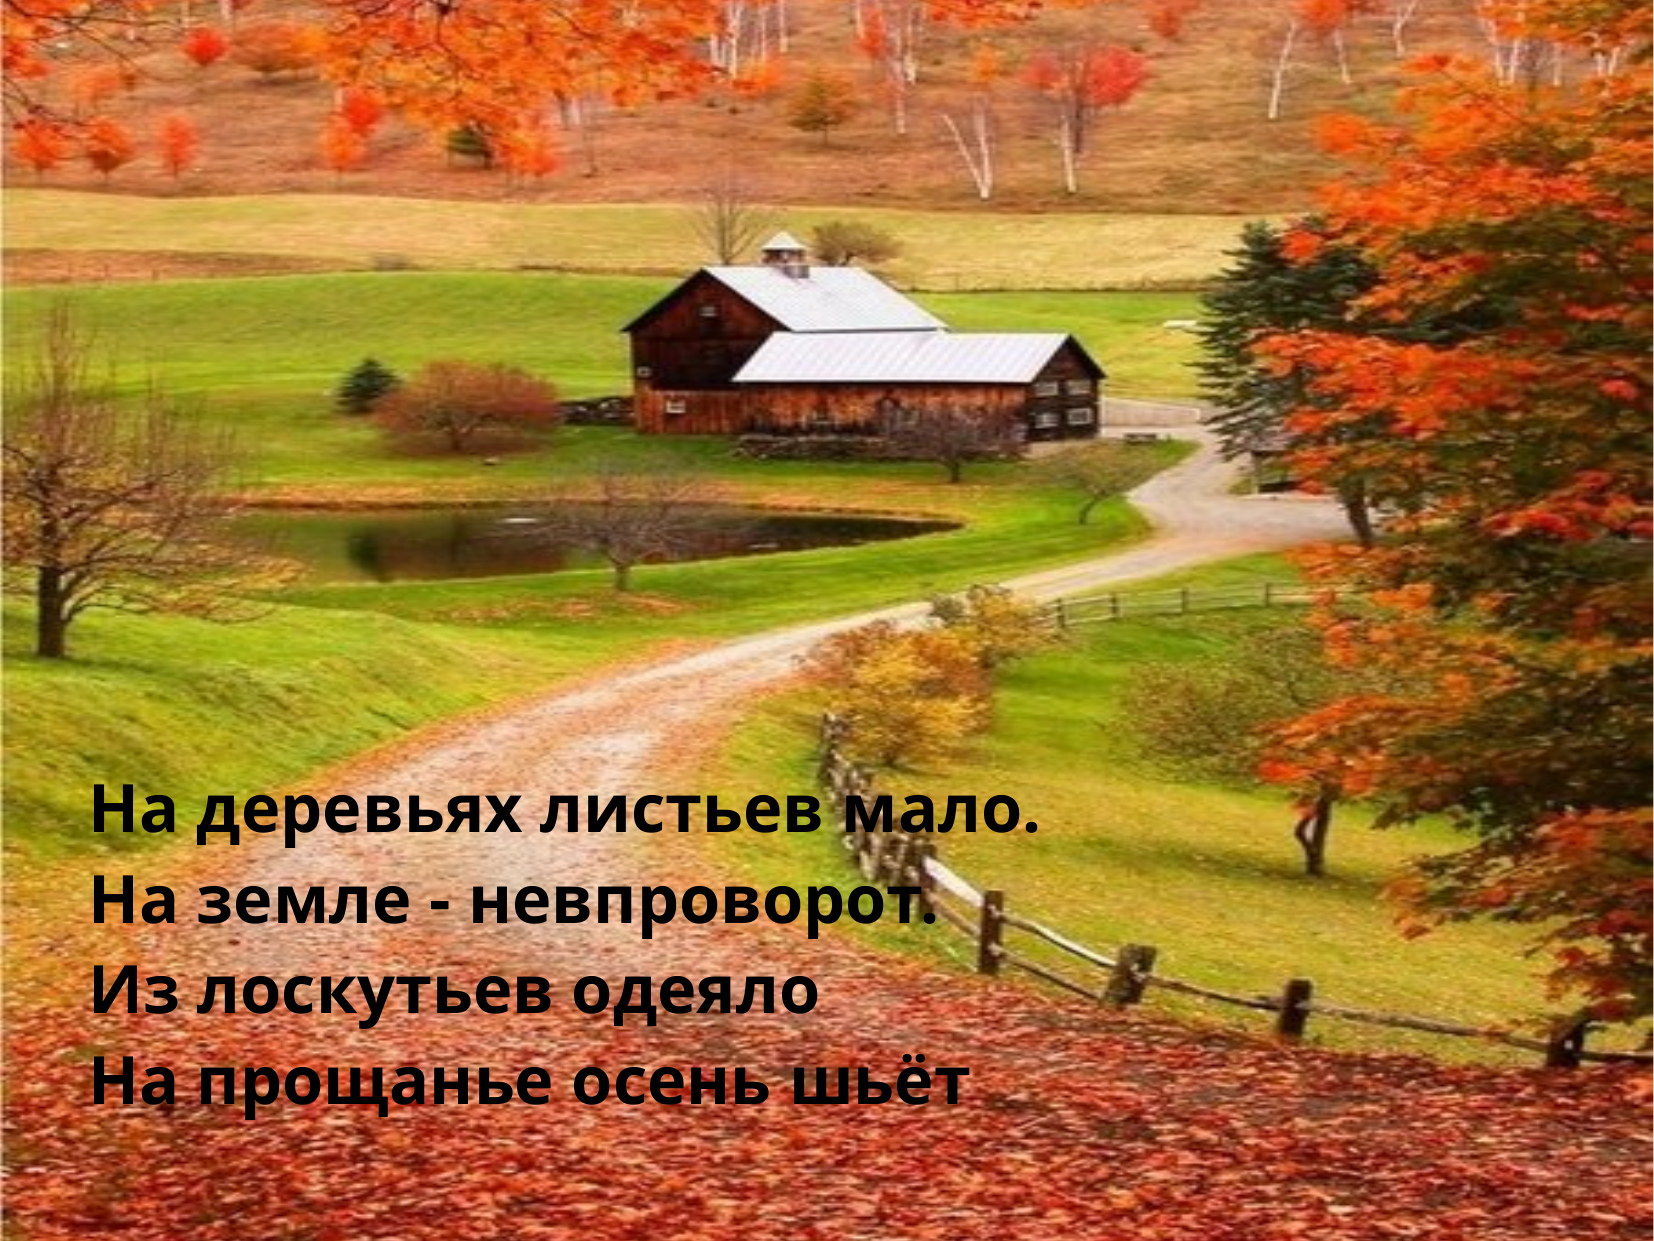

#
На деревьях листьев мало.
На земле - невпроворот.
Из лоскутьев одеяло
На прощанье осень шьёт